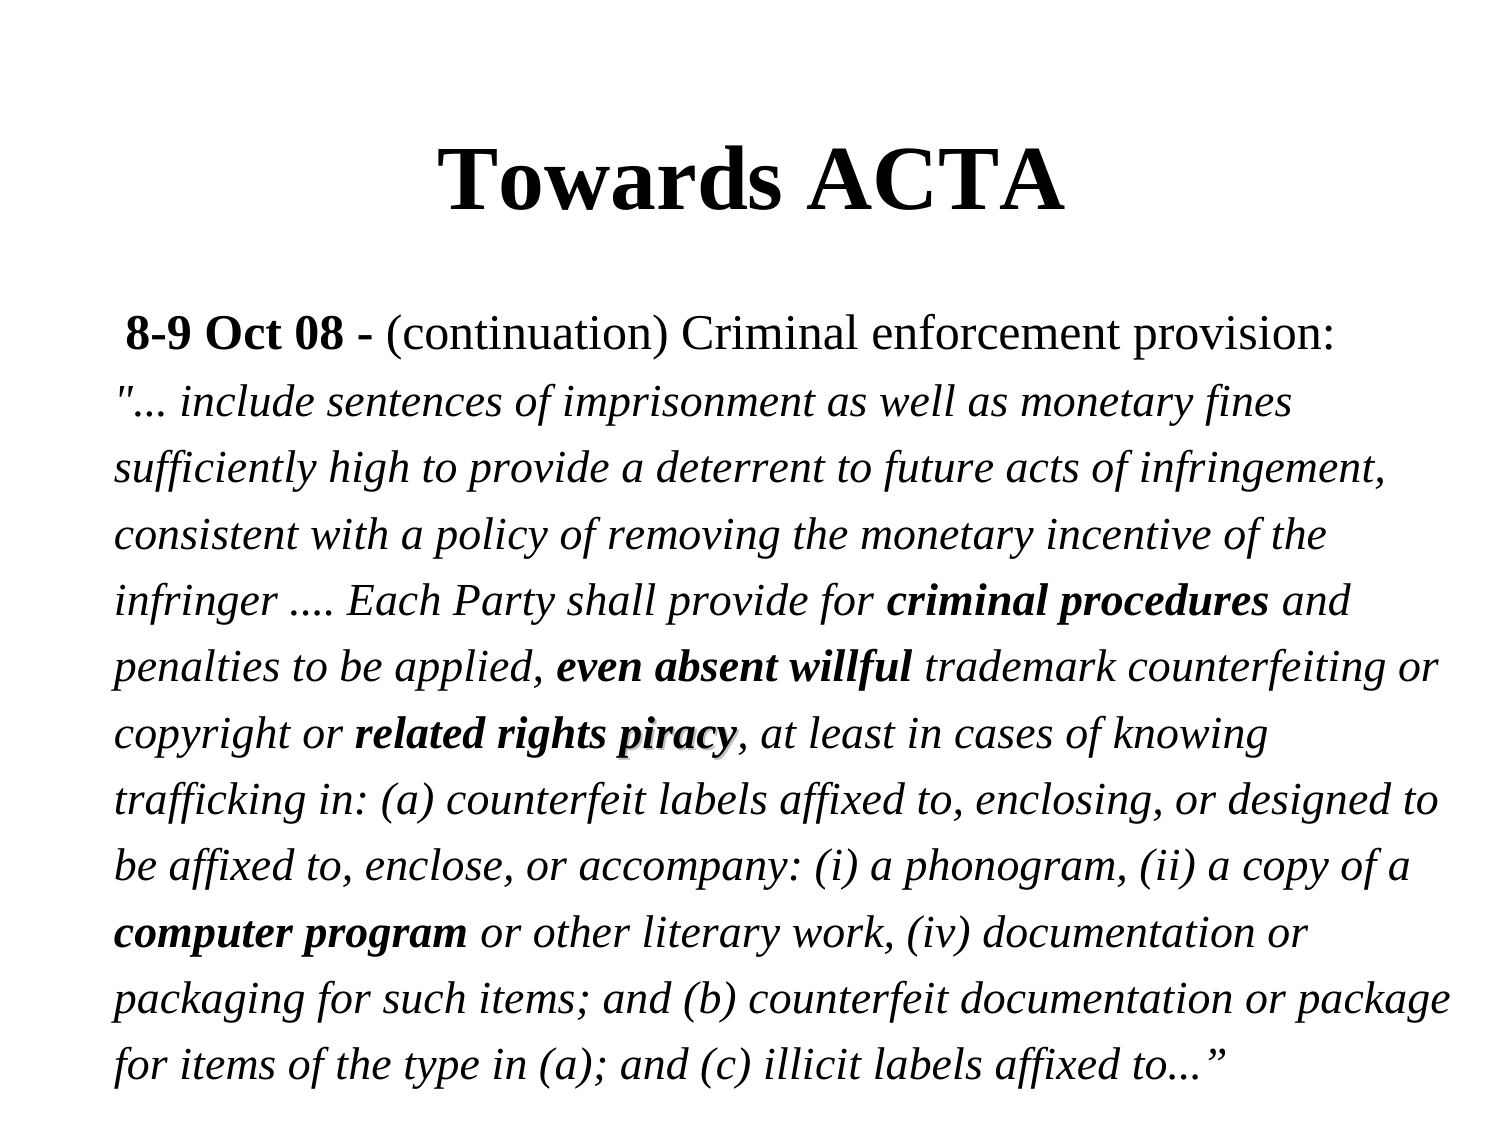

# Towards ACTA
 8-9 Oct 08 - (continuation) Criminal enforcement provision:
"... include sentences of imprisonment as well as monetary fines sufficiently high to provide a deterrent to future acts of infringement, consistent with a policy of removing the monetary incentive of the infringer .... Each Party shall provide for criminal procedures and penalties to be applied, even absent willful trademark counterfeiting or copyright or related rights piracy, at least in cases of knowing trafficking in: (a) counterfeit labels affixed to, enclosing, or designed to be affixed to, enclose, or accompany: (i) a phonogram, (ii) a copy of a computer program or other literary work, (iv) documentation or packaging for such items; and (b) counterfeit documentation or package for items of the type in (a); and (c) illicit labels affixed to...”